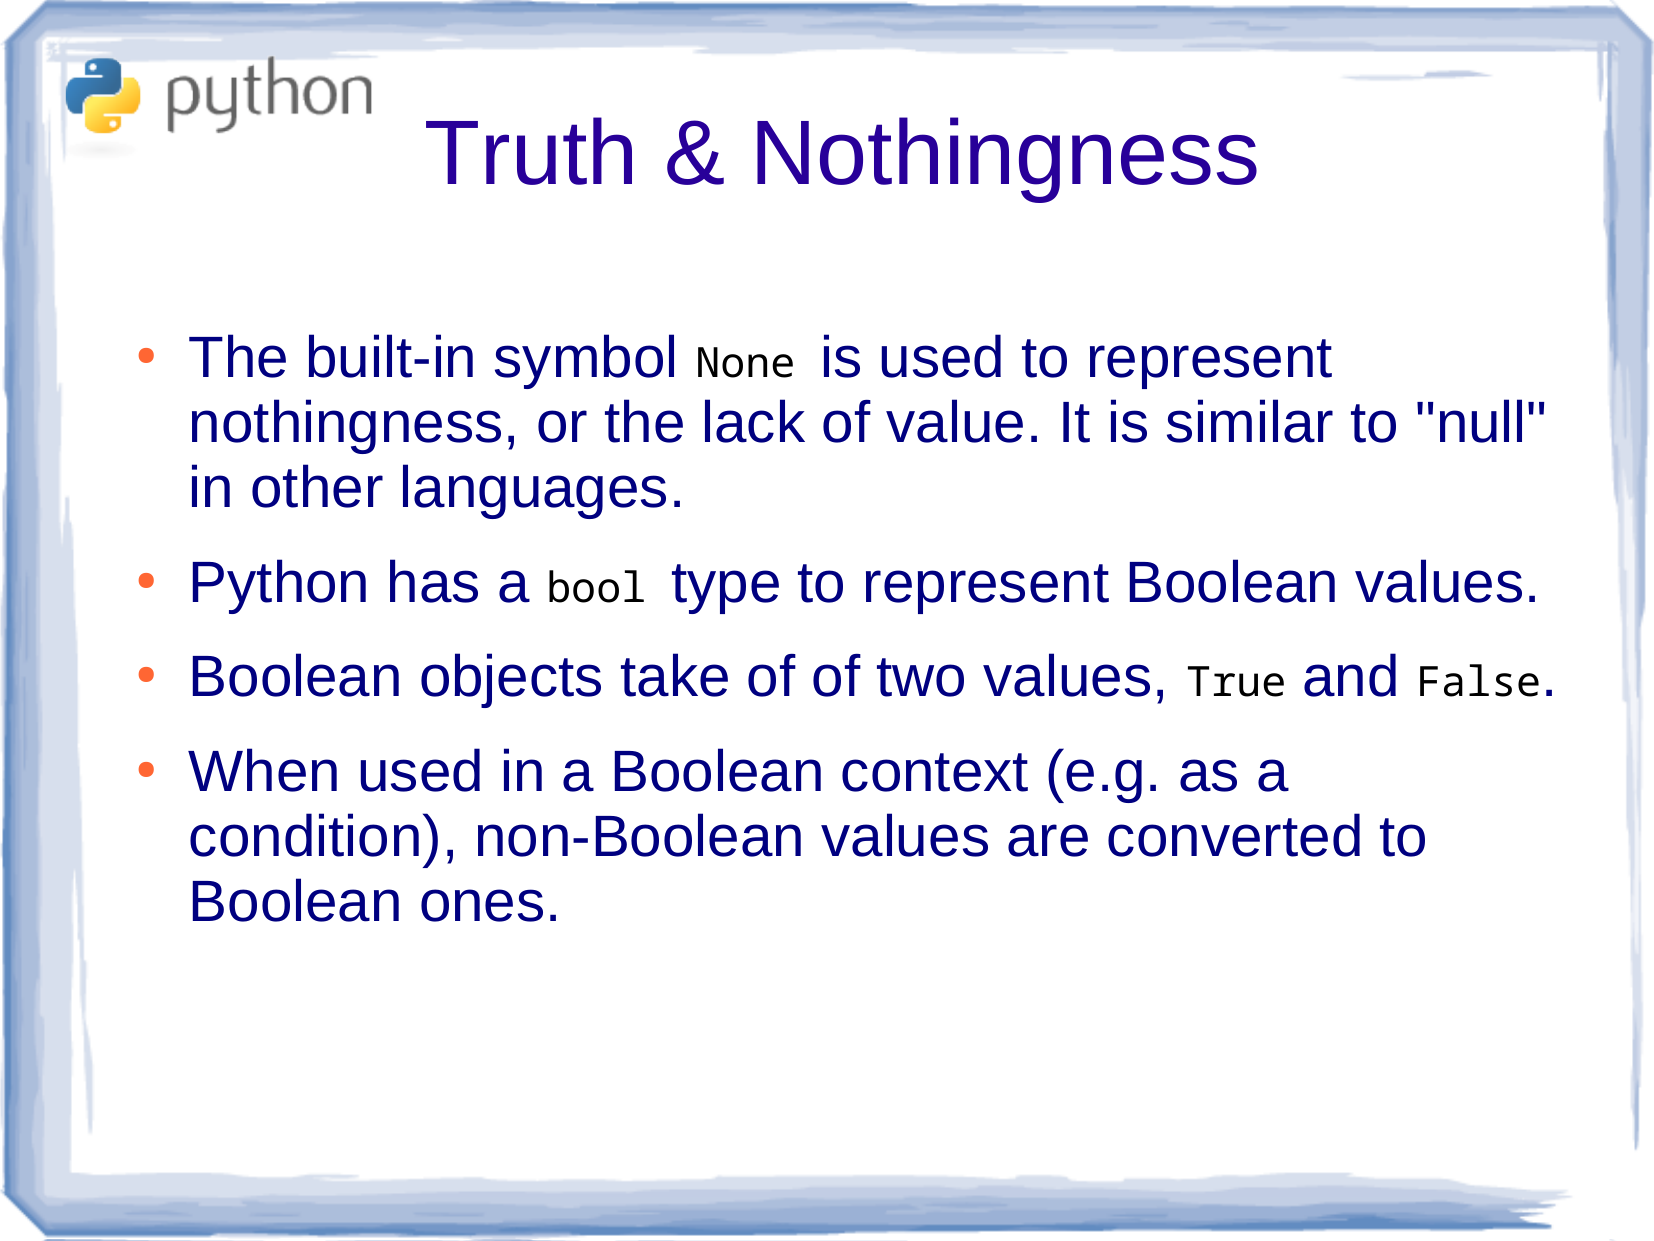

# Truth & Nothingness
The built-in symbol None is used to represent nothingness, or the lack of value. It is similar to "null" in other languages.
Python has a bool type to represent Boolean values.
Boolean objects take of of two values, True and False.
When used in a Boolean context (e.g. as a condition), non-Boolean values are converted to Boolean ones.